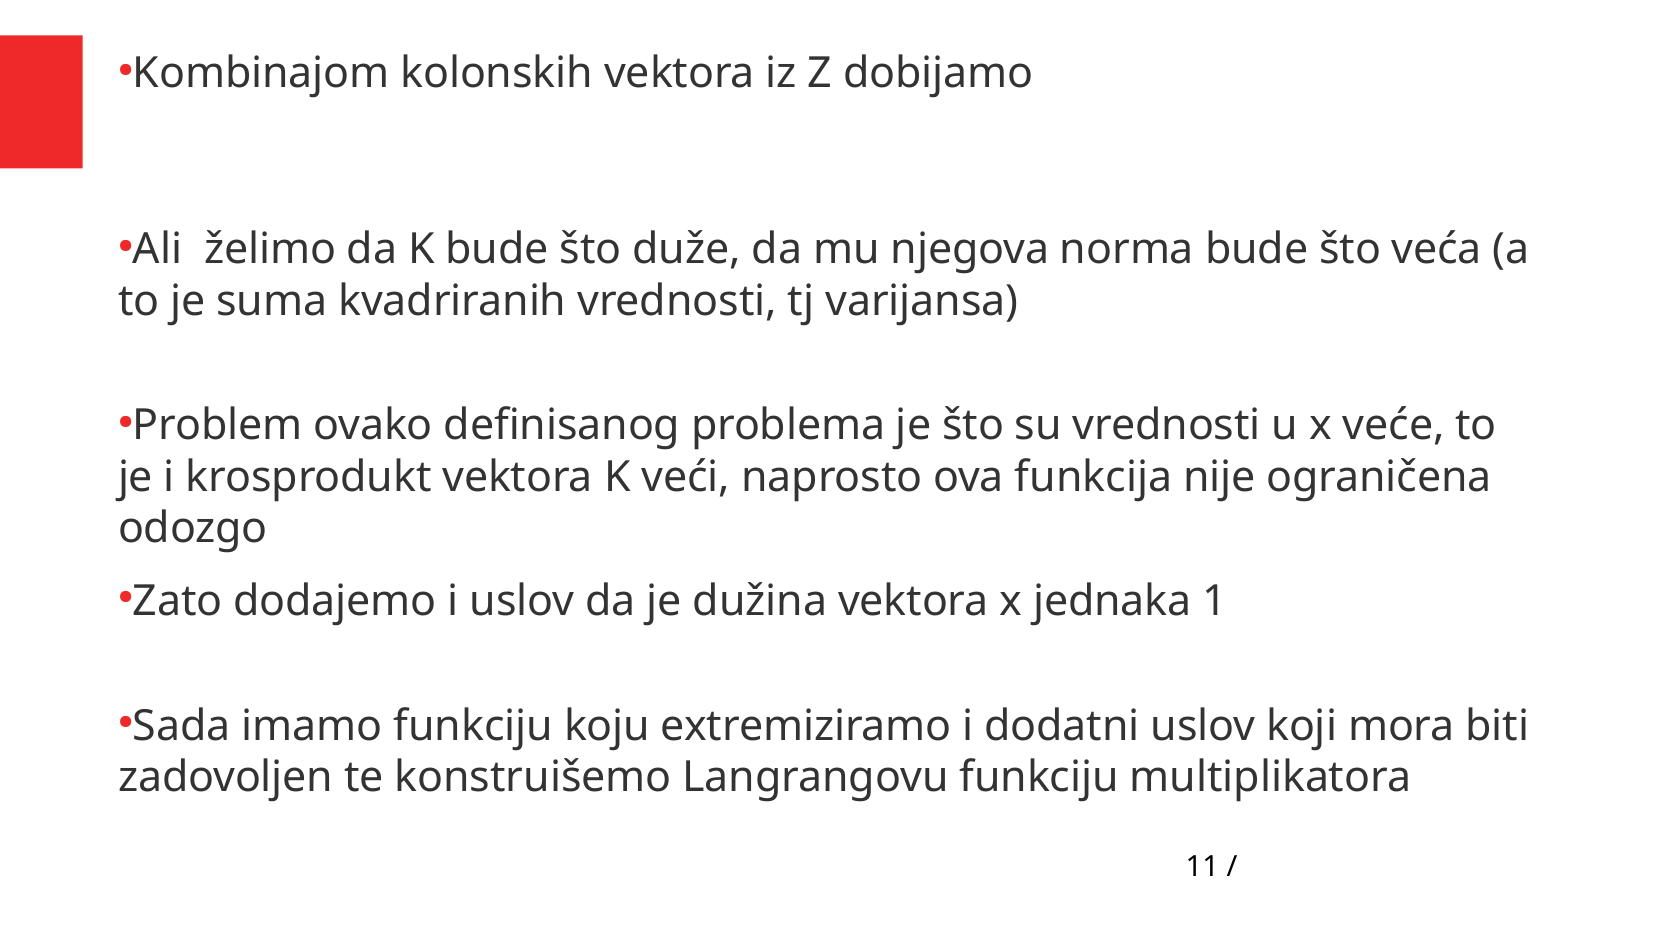

# Kombinajom kolonskih vektora iz Z dobijamo
Ali želimo da K bude što duže, da mu njegova norma bude što veća (a to je suma kvadriranih vrednosti, tj varijansa)
Problem ovako definisanog problema je što su vrednosti u x veće, to je i krosprodukt vektora K veći, naprosto ova funkcija nije ograničena odozgo
Zato dodajemo i uslov da je dužina vektora x jednaka 1
Sada imamo funkciju koju extremiziramo i dodatni uslov koji mora biti zadovoljen te konstruišemo Langrangovu funkciju multiplikatora